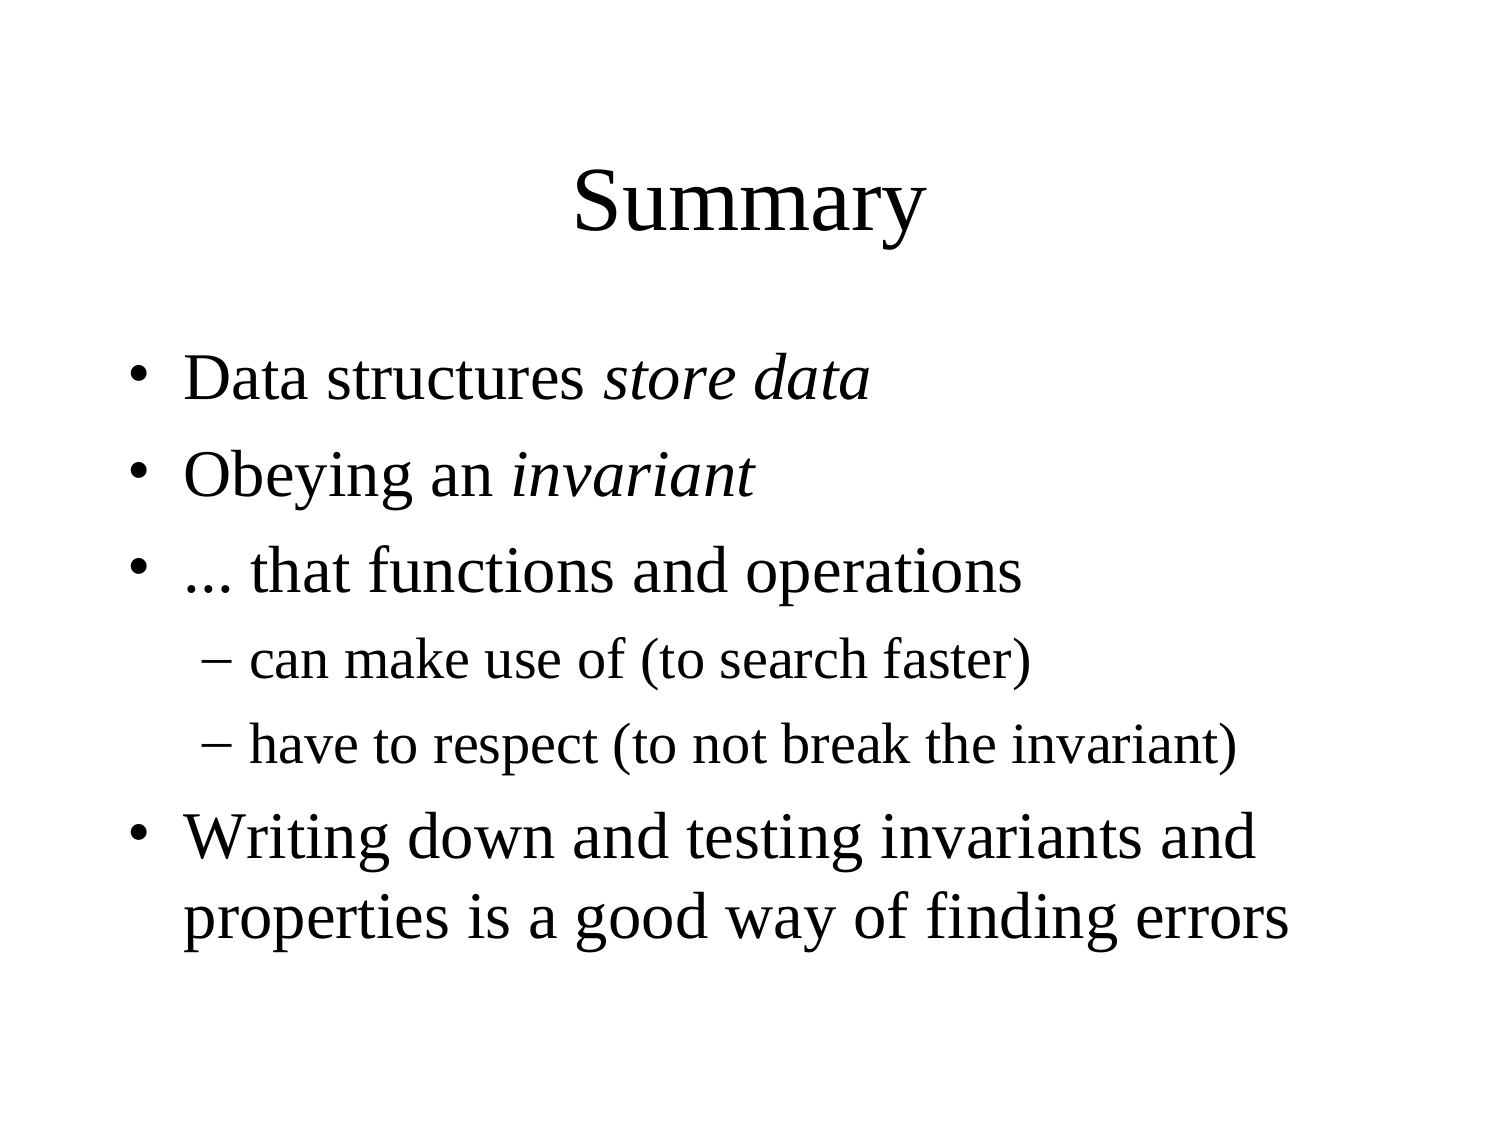

# Summary
Data structures store data
Obeying an invariant
... that functions and operations
can make use of (to search faster)
have to respect (to not break the invariant)
Writing down and testing invariants and properties is a good way of finding errors